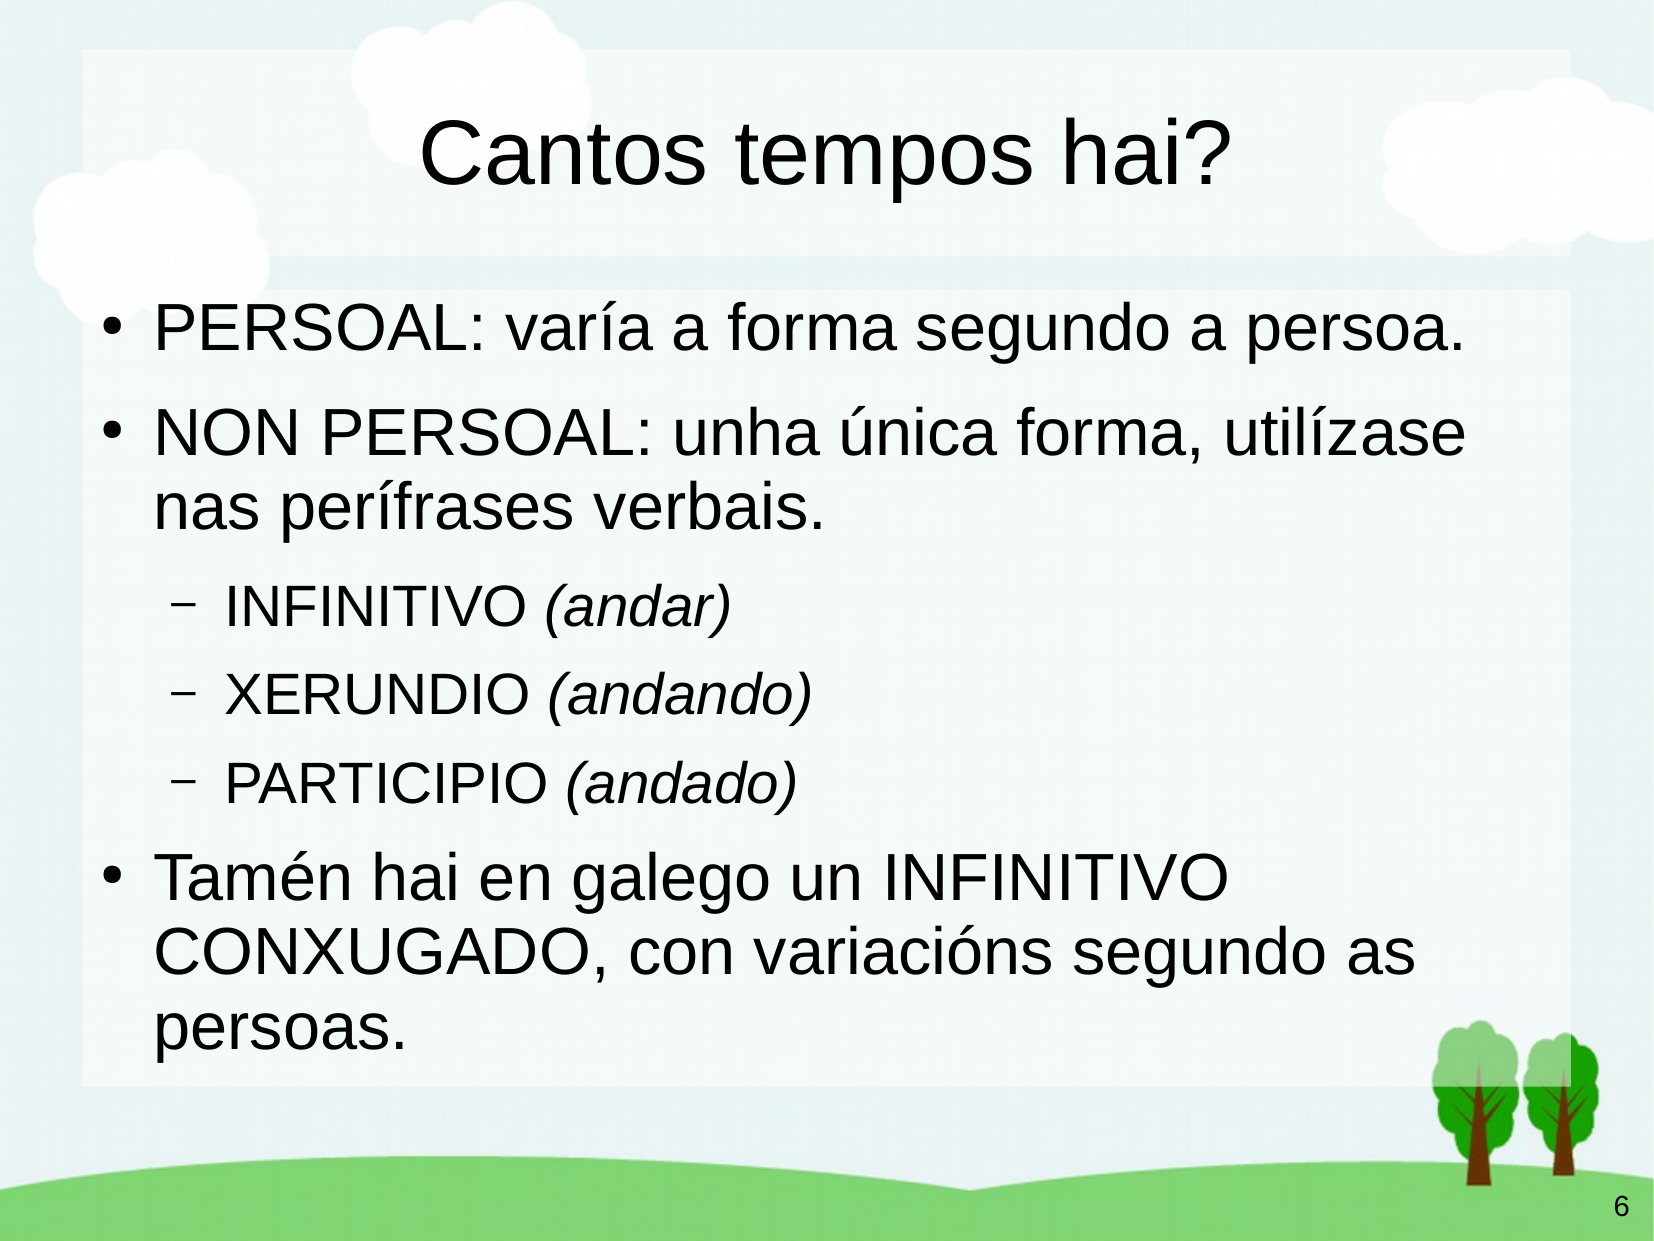

# Cantos tempos hai?
PERSOAL: varía a forma segundo a persoa.
NON PERSOAL: unha única forma, utilízase nas perífrases verbais.
INFINITIVO (andar)
XERUNDIO (andando)
PARTICIPIO (andado)
Tamén hai en galego un INFINITIVO CONXUGADO, con variacións segundo as persoas.
6